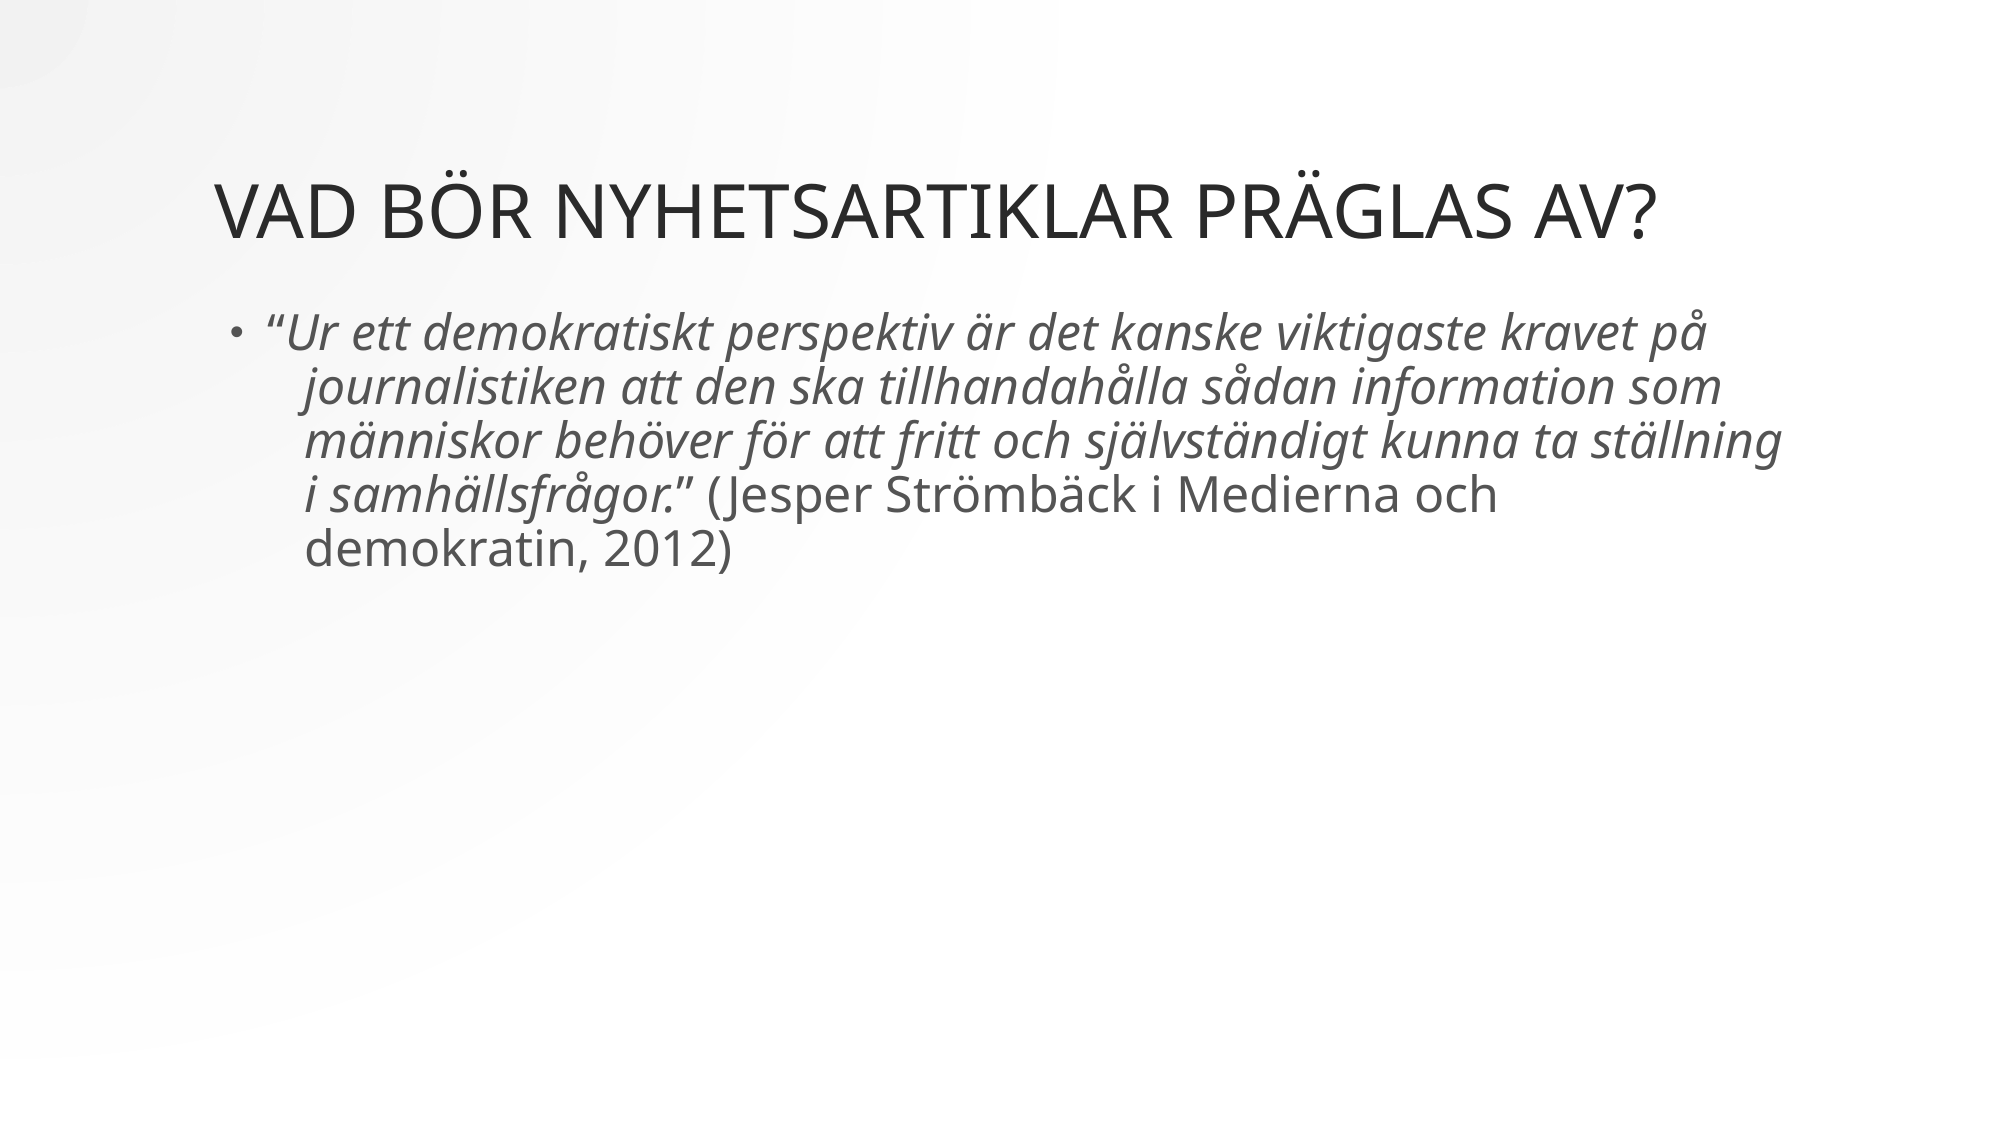

# Vad bör nyhetsartiklar präglas av?
“Ur ett demokratiskt perspektiv är det kanske viktigaste kravet på journalistiken att den ska tillhandahålla sådan information som människor behöver för att fritt och självständigt kunna ta ställning i samhällsfrågor.” (Jesper Strömbäck i Medierna och demokratin, 2012)